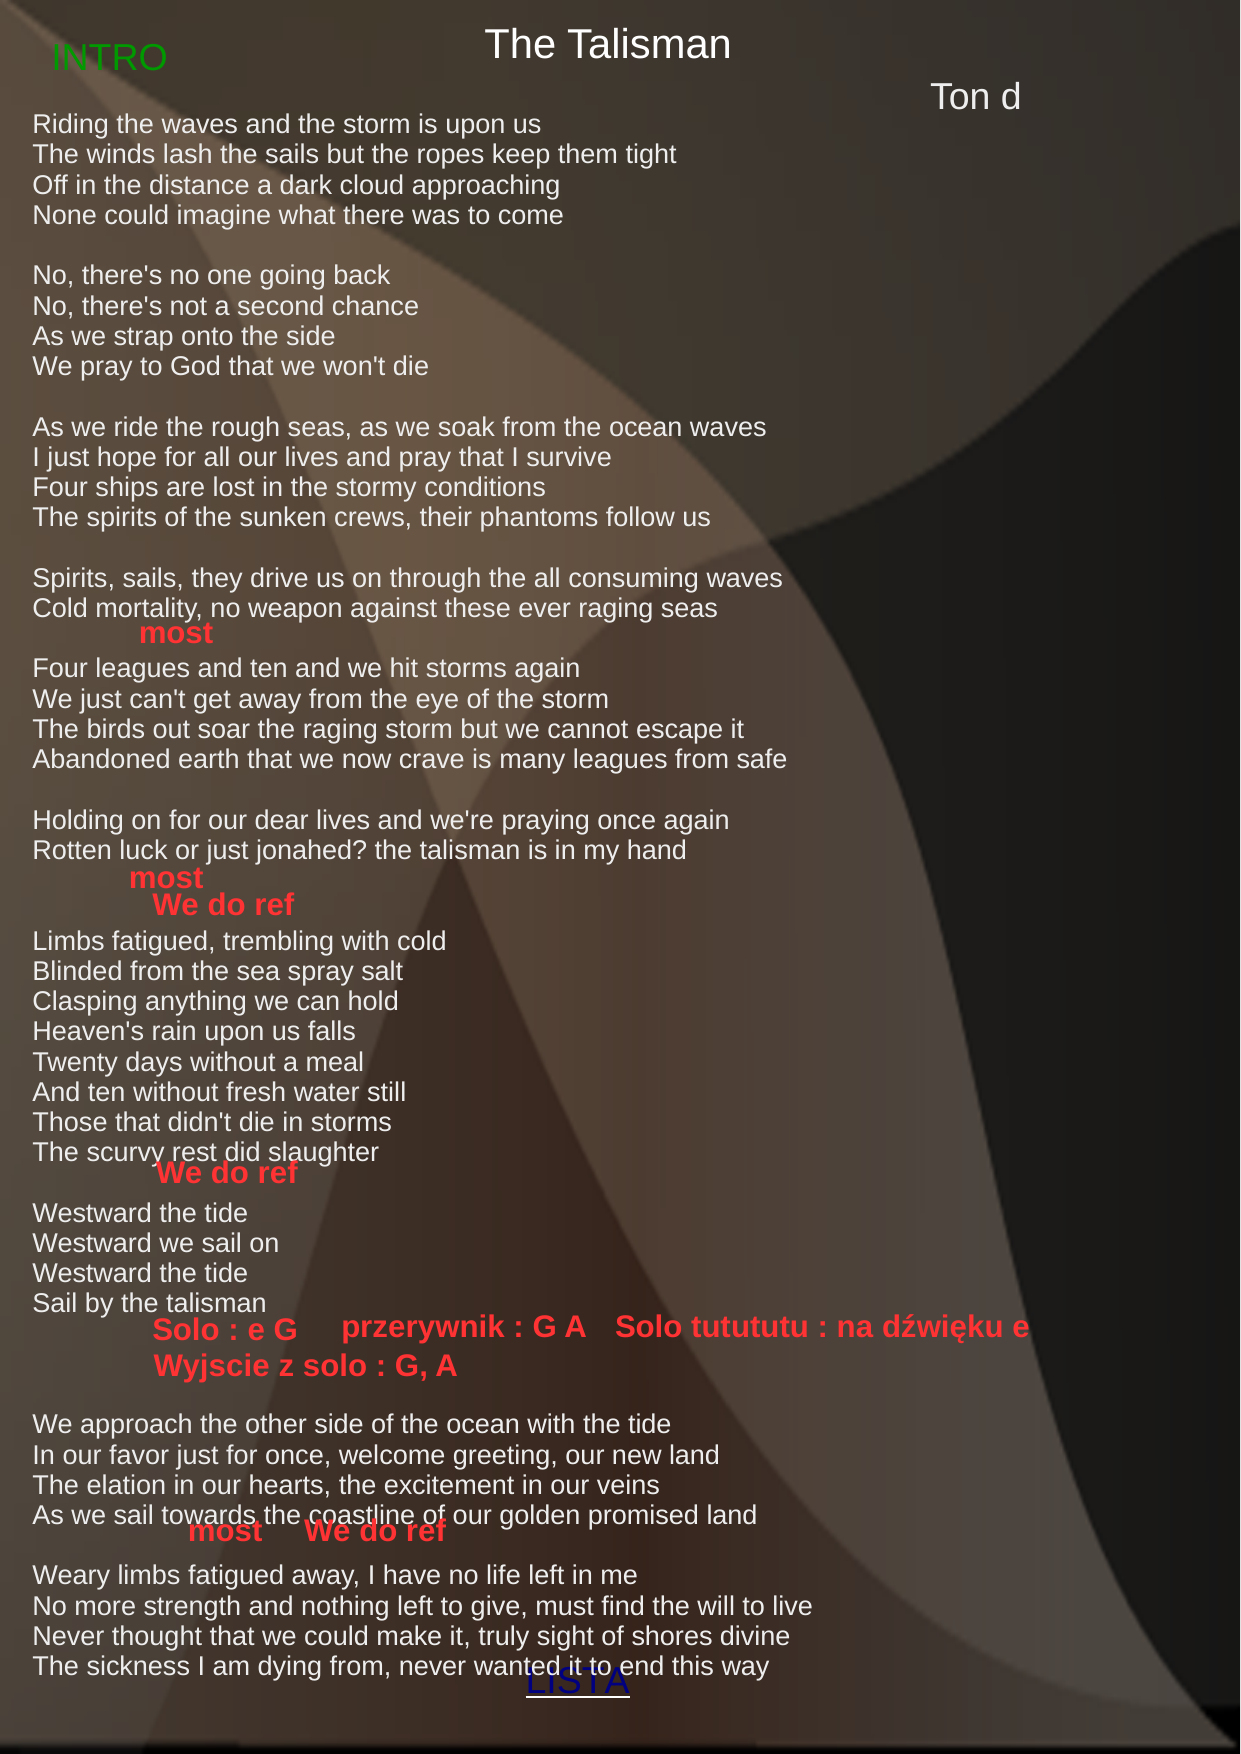

# The Talisman
INTRO
Riding the waves and the storm is upon us
The winds lash the sails but the ropes keep them tight
Off in the distance a dark cloud approaching
None could imagine what there was to come
No, there's no one going back
No, there's not a second chance
As we strap onto the side
We pray to God that we won't die
As we ride the rough seas, as we soak from the ocean waves
I just hope for all our lives and pray that I survive
Four ships are lost in the stormy conditions
The spirits of the sunken crews, their phantoms follow us
Spirits, sails, they drive us on through the all consuming waves
Cold mortality, no weapon against these ever raging seas
Four leagues and ten and we hit storms again
We just can't get away from the eye of the storm
The birds out soar the raging storm but we cannot escape it
Abandoned earth that we now crave is many leagues from safe
Holding on for our dear lives and we're praying once again
Rotten luck or just jonahed? the talisman is in my hand
Limbs fatigued, trembling with cold
Blinded from the sea spray salt
Clasping anything we can hold
Heaven's rain upon us falls
Twenty days without a meal
And ten without fresh water still
Those that didn't die in storms
The scurvy rest did slaughter
Westward the tide
Westward we sail on
Westward the tide
Sail by the talisman
We approach the other side of the ocean with the tide
In our favor just for once, welcome greeting, our new land
The elation in our hearts, the excitement in our veins
As we sail towards the coastline of our golden promised land
Weary limbs fatigued away, I have no life left in me
No more strength and nothing left to give, must find the will to live
Never thought that we could make it, truly sight of shores divine
The sickness I am dying from, never wanted it to end this way
Ton d
most
most
We do ref
We do ref
przerywnik : G A
Solo tutututu : na dźwięku e
Solo : e G
Wyjscie z solo : G, A
most
We do ref
LISTA